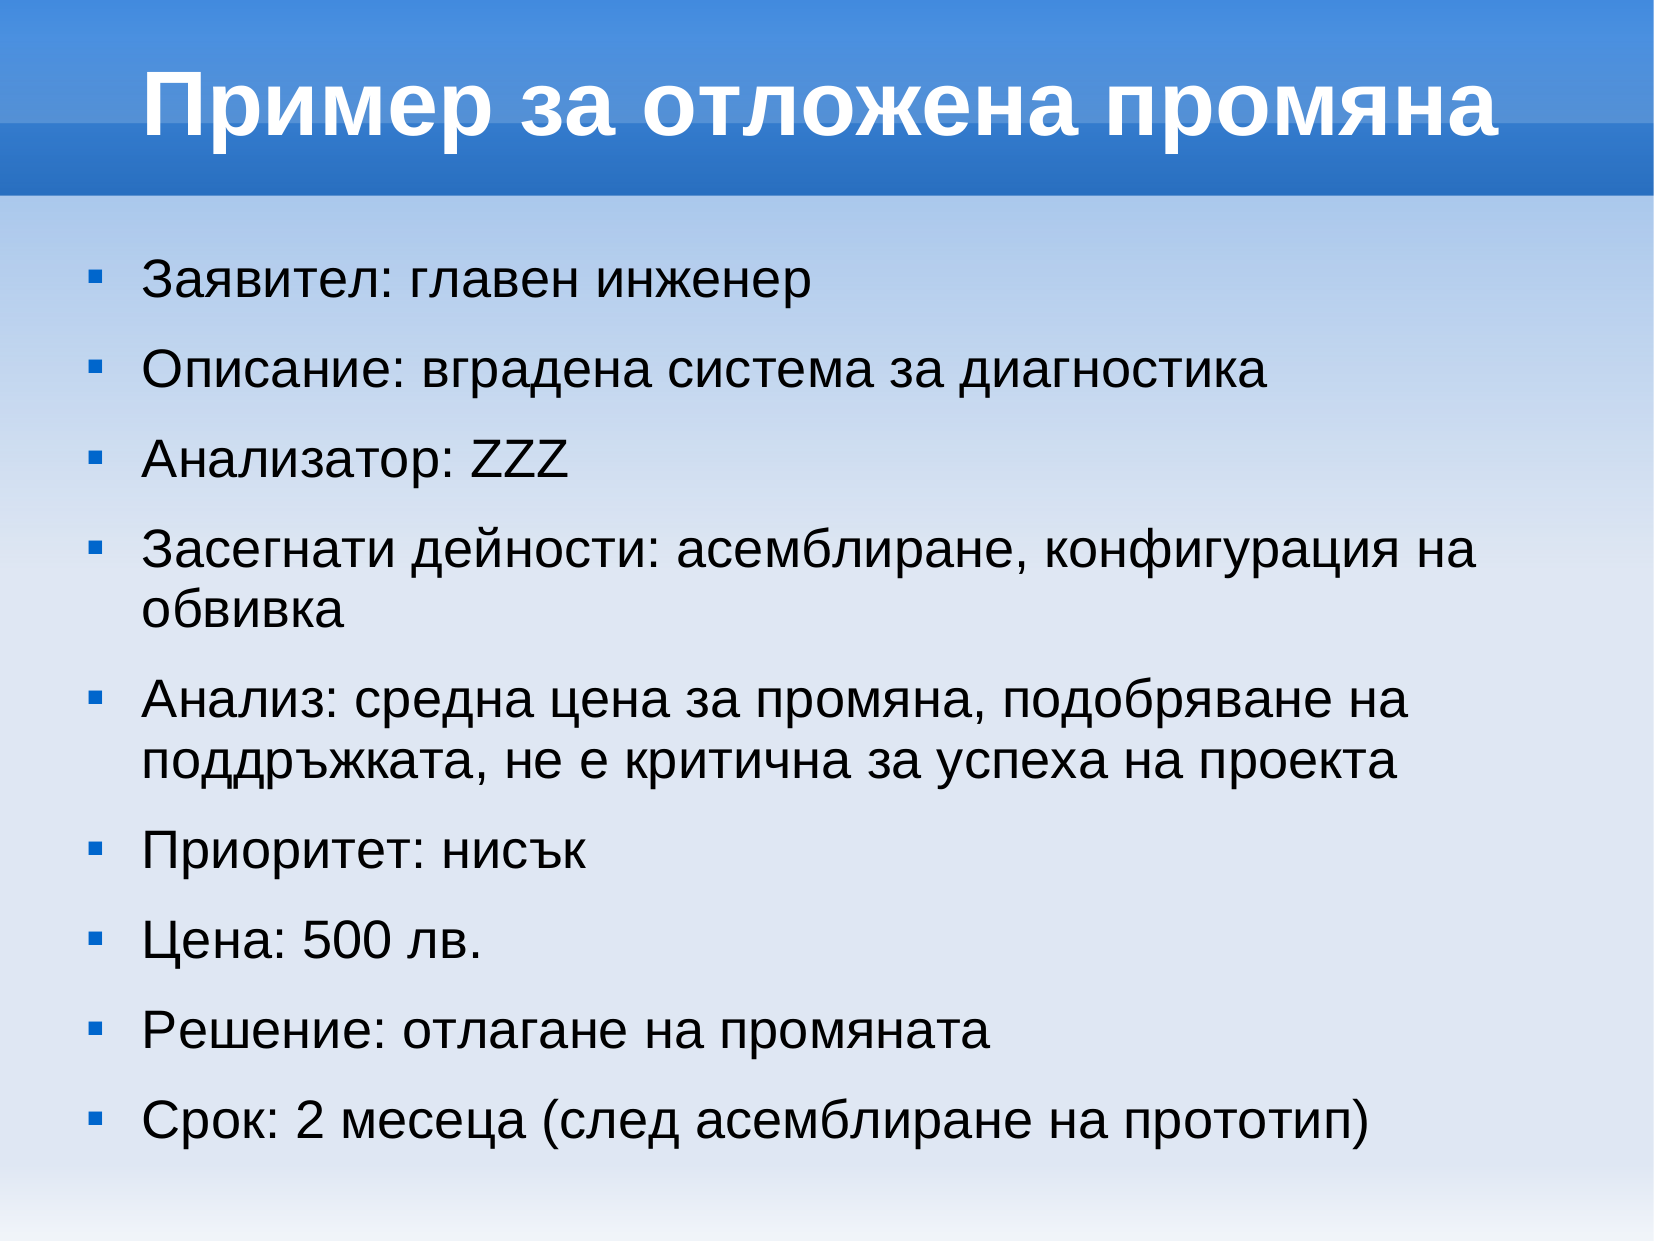

# Пример за отложена промяна
Заявител: главен инженер
Описание: вградена система за диагностика
Анализатор: ZZZ
Засегнати дейности: асемблиране, конфигурация на обвивка
Анализ: средна цена за промяна, подобряване на поддръжката, не е критична за успеха на проекта
Приоритет: нисък
Цена: 500 лв.
Решение: отлагане на промяната
Срок: 2 месеца (след асемблиране на прототип)